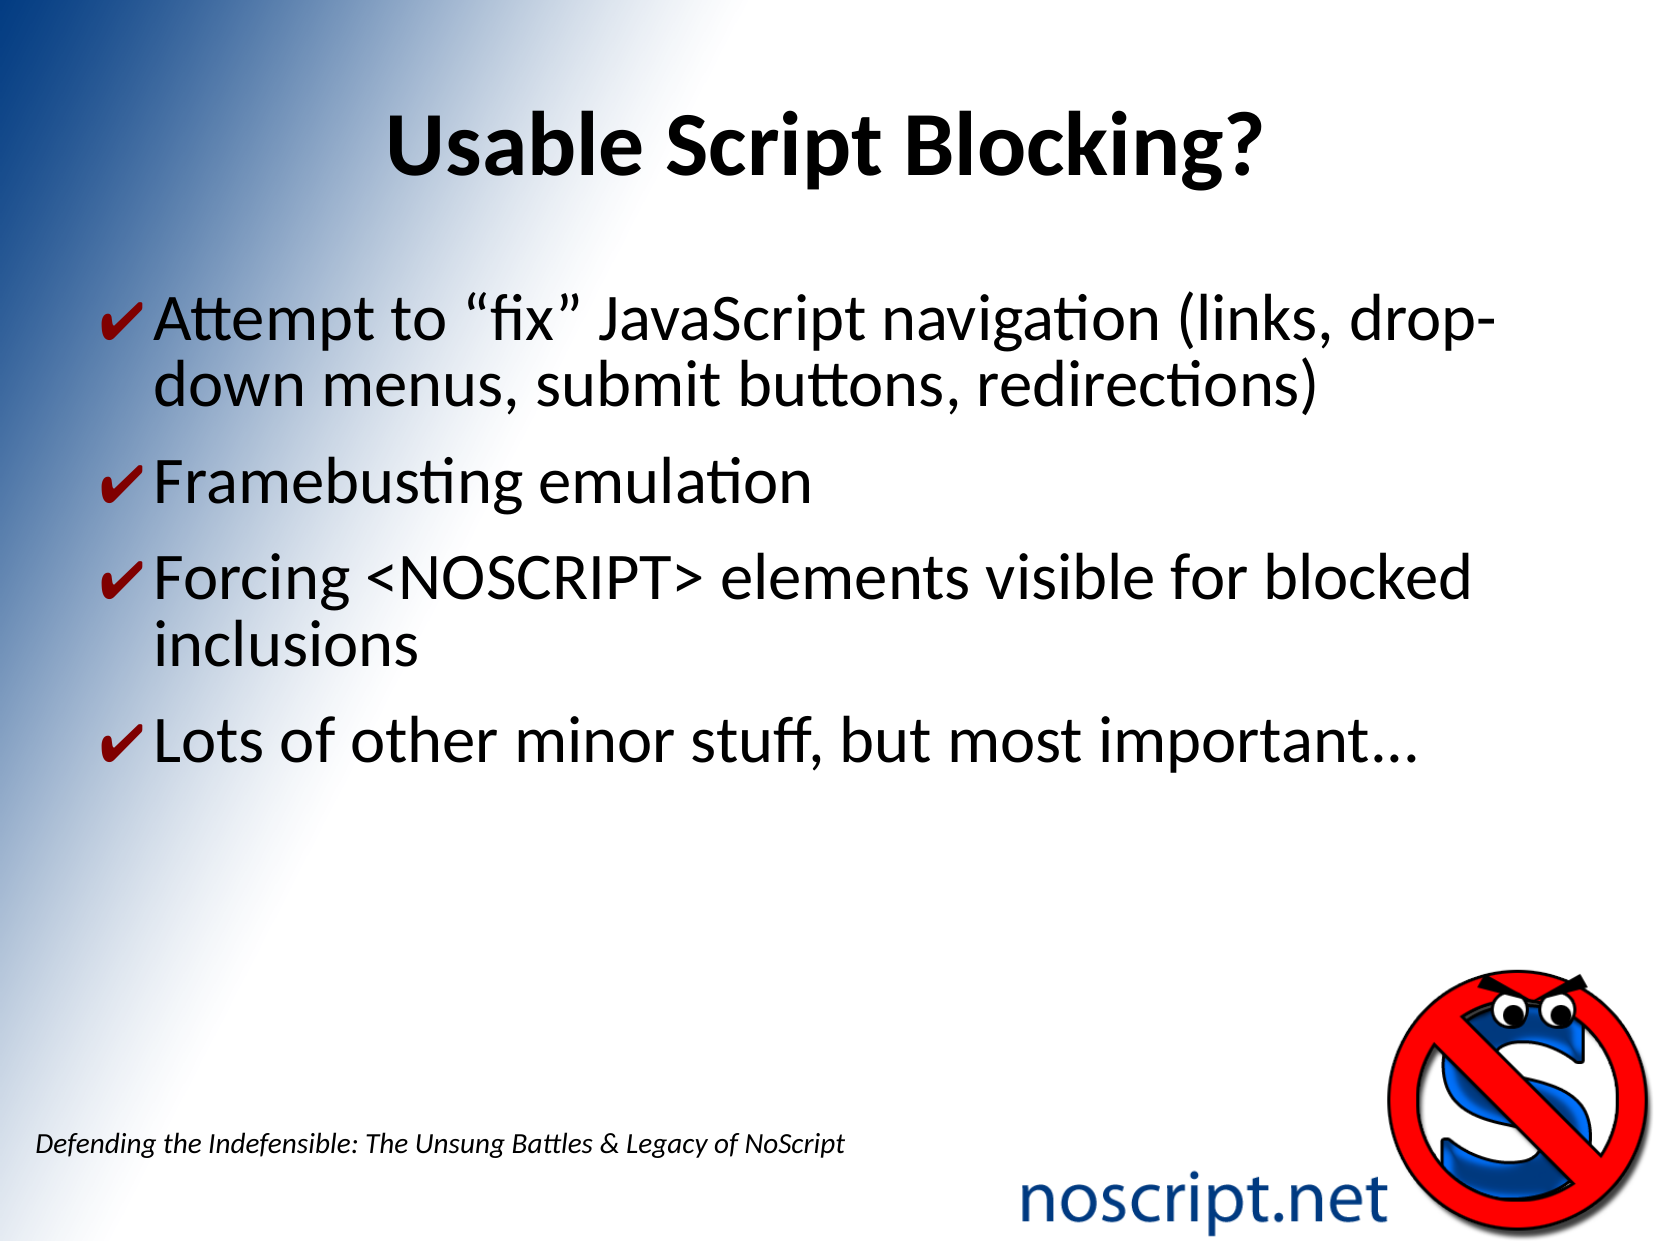

# Usable Script Blocking?
Attempt to “fix” JavaScript navigation (links, drop-down menus, submit buttons, redirections)
Framebusting emulation
Forcing <NOSCRIPT> elements visible for blocked inclusions
Lots of other minor stuff, but most important...
Defending the Indefensible: The Unsung Battles & Legacy of NoScript